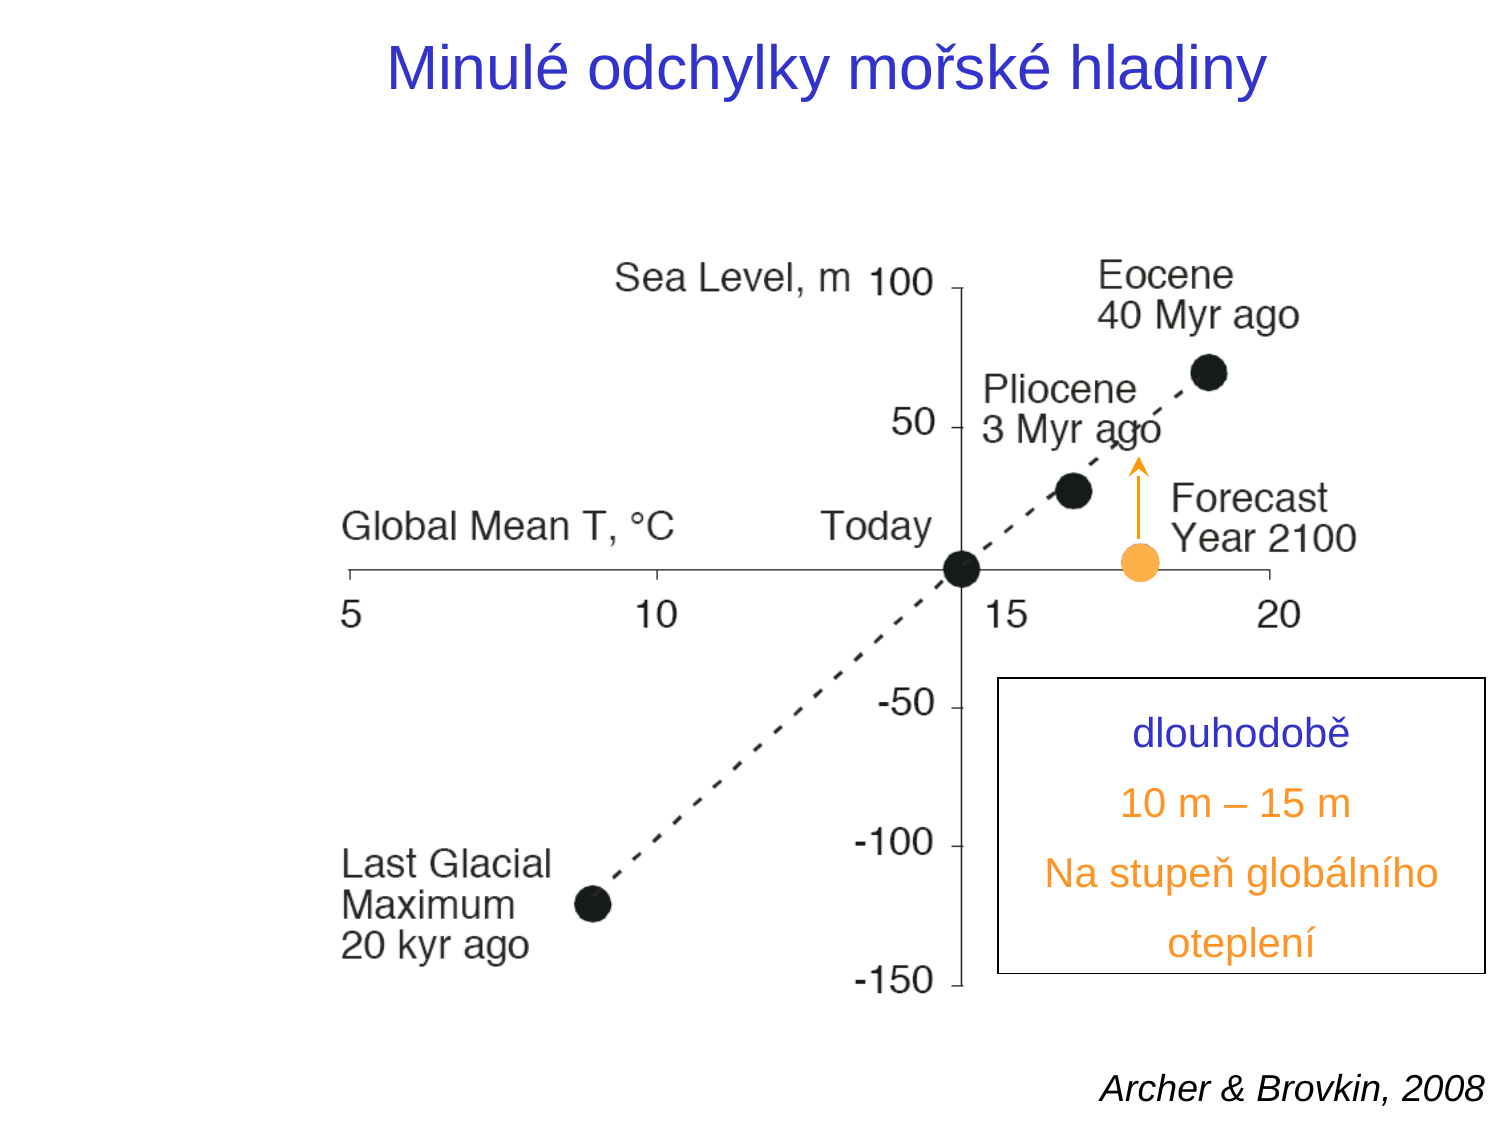

# Minulé odchylky mořské hladiny
dlouhodobě
10 m – 15 m
Na stupeň globálního oteplení
Archer & Brovkin, 2008